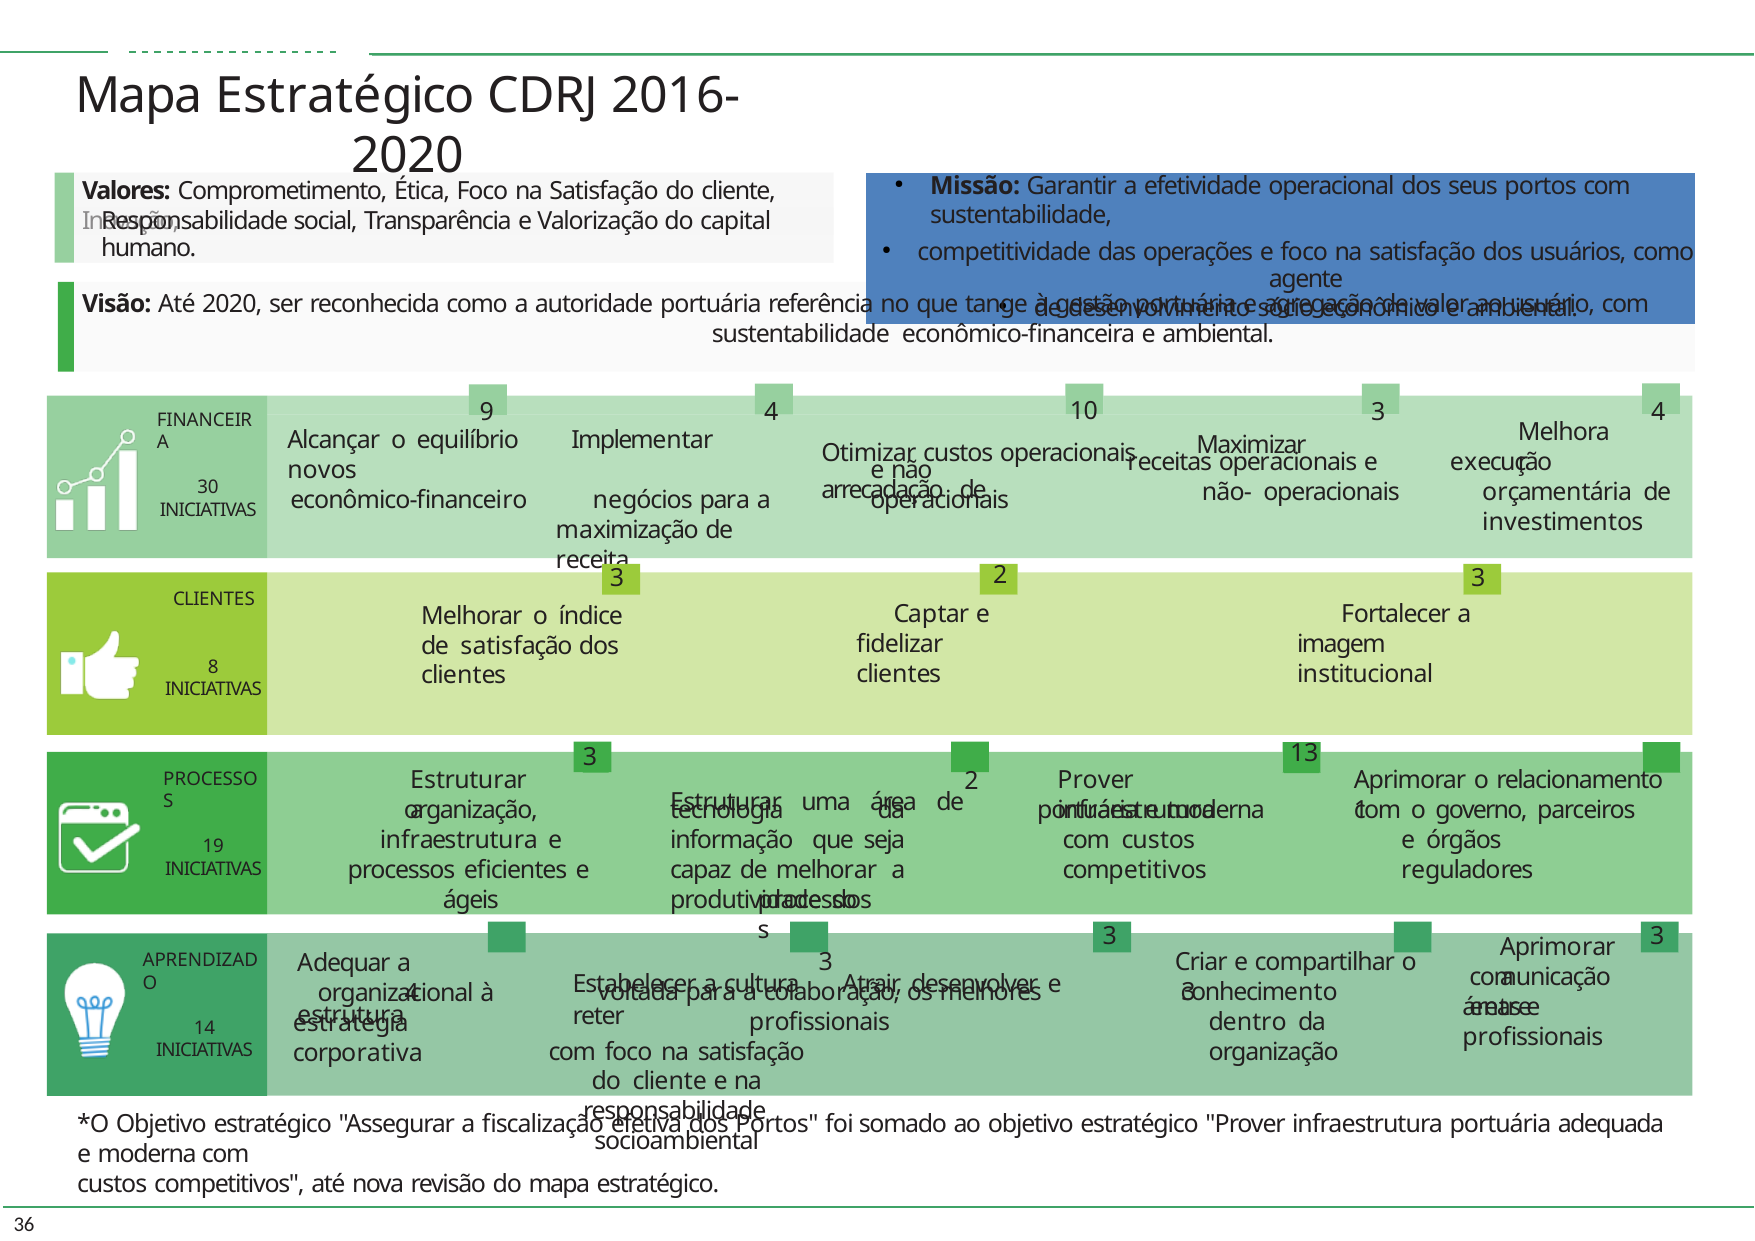

# Mapa Estratégico CDRJ 2016-2020
Valores: Comprometimento, Ética, Foco na Satisfação do cliente, Inovação,
| | Missão: Garantir a efetividade operacional dos seus portos com sustentabilidade, |
| --- | --- |
| | competitividade das operações e foco na satisfação dos usuários, como agente de desenvolvimento sócio econômico e ambiental. |
Responsabilidade social, Transparência e Valorização do capital humano.
Visão: Até 2020, ser reconhecida como a autoridade portuária referência no que tange à gestão portuária e agregação de valor ao usuário, com sustentabilidade econômico-financeira e ambiental.
9	4	10	3	4
FINANCEIRA
Melhorar
Alcançar o equilíbrio	Implementar novos
econômico-financeiro	negócios para a
maximização de receita
Otimizar custos operacionais	Maximizar arrecadação de
receitas operacionais e não- operacionais
execução orçamentária de investimentos
e não operacionais
30
INICIATIVAS
2
Captar e
3
Fortalecer a
3
CLIENTES
Melhorar o índice de satisfação dos clientes
fidelizar clientes
imagem institucional
8
INICIATIVAS
13
3
Prover infraestrutura
Aprimorar o relacionamento 1
Estruturar a
Estruturar uma área de	2
PROCESSOS
portuária e moderna com custos competitivos
com o governo, parceiros e órgãos reguladores
organização, infraestrutura e processos eficientes e ágeis
tecnologia da informação que seja capaz de melhorar a produtividade dos
19
INICIATIVAS
processos
3
3
Aprimorar a
Estabelecer a cultura 3	Atrair, desenvolver e reter
Criar e compartilhar o 3
Adequar a estrutura4
APRENDIZADO
comunicação entre
voltada para a colaboração,	os melhores profissionais
com foco na satisfação do cliente e na responsabilidade socioambiental
conhecimento dentro da organização
organizacional à estratégia corporativa
áreas e profissionais
14
INICIATIVAS
*O Objetivo estratégico "Assegurar a fiscalização efetiva dos Portos" foi somado ao objetivo estratégico "Prover infraestrutura portuária adequada e moderna com
custos competitivos", até nova revisão do mapa estratégico.
36